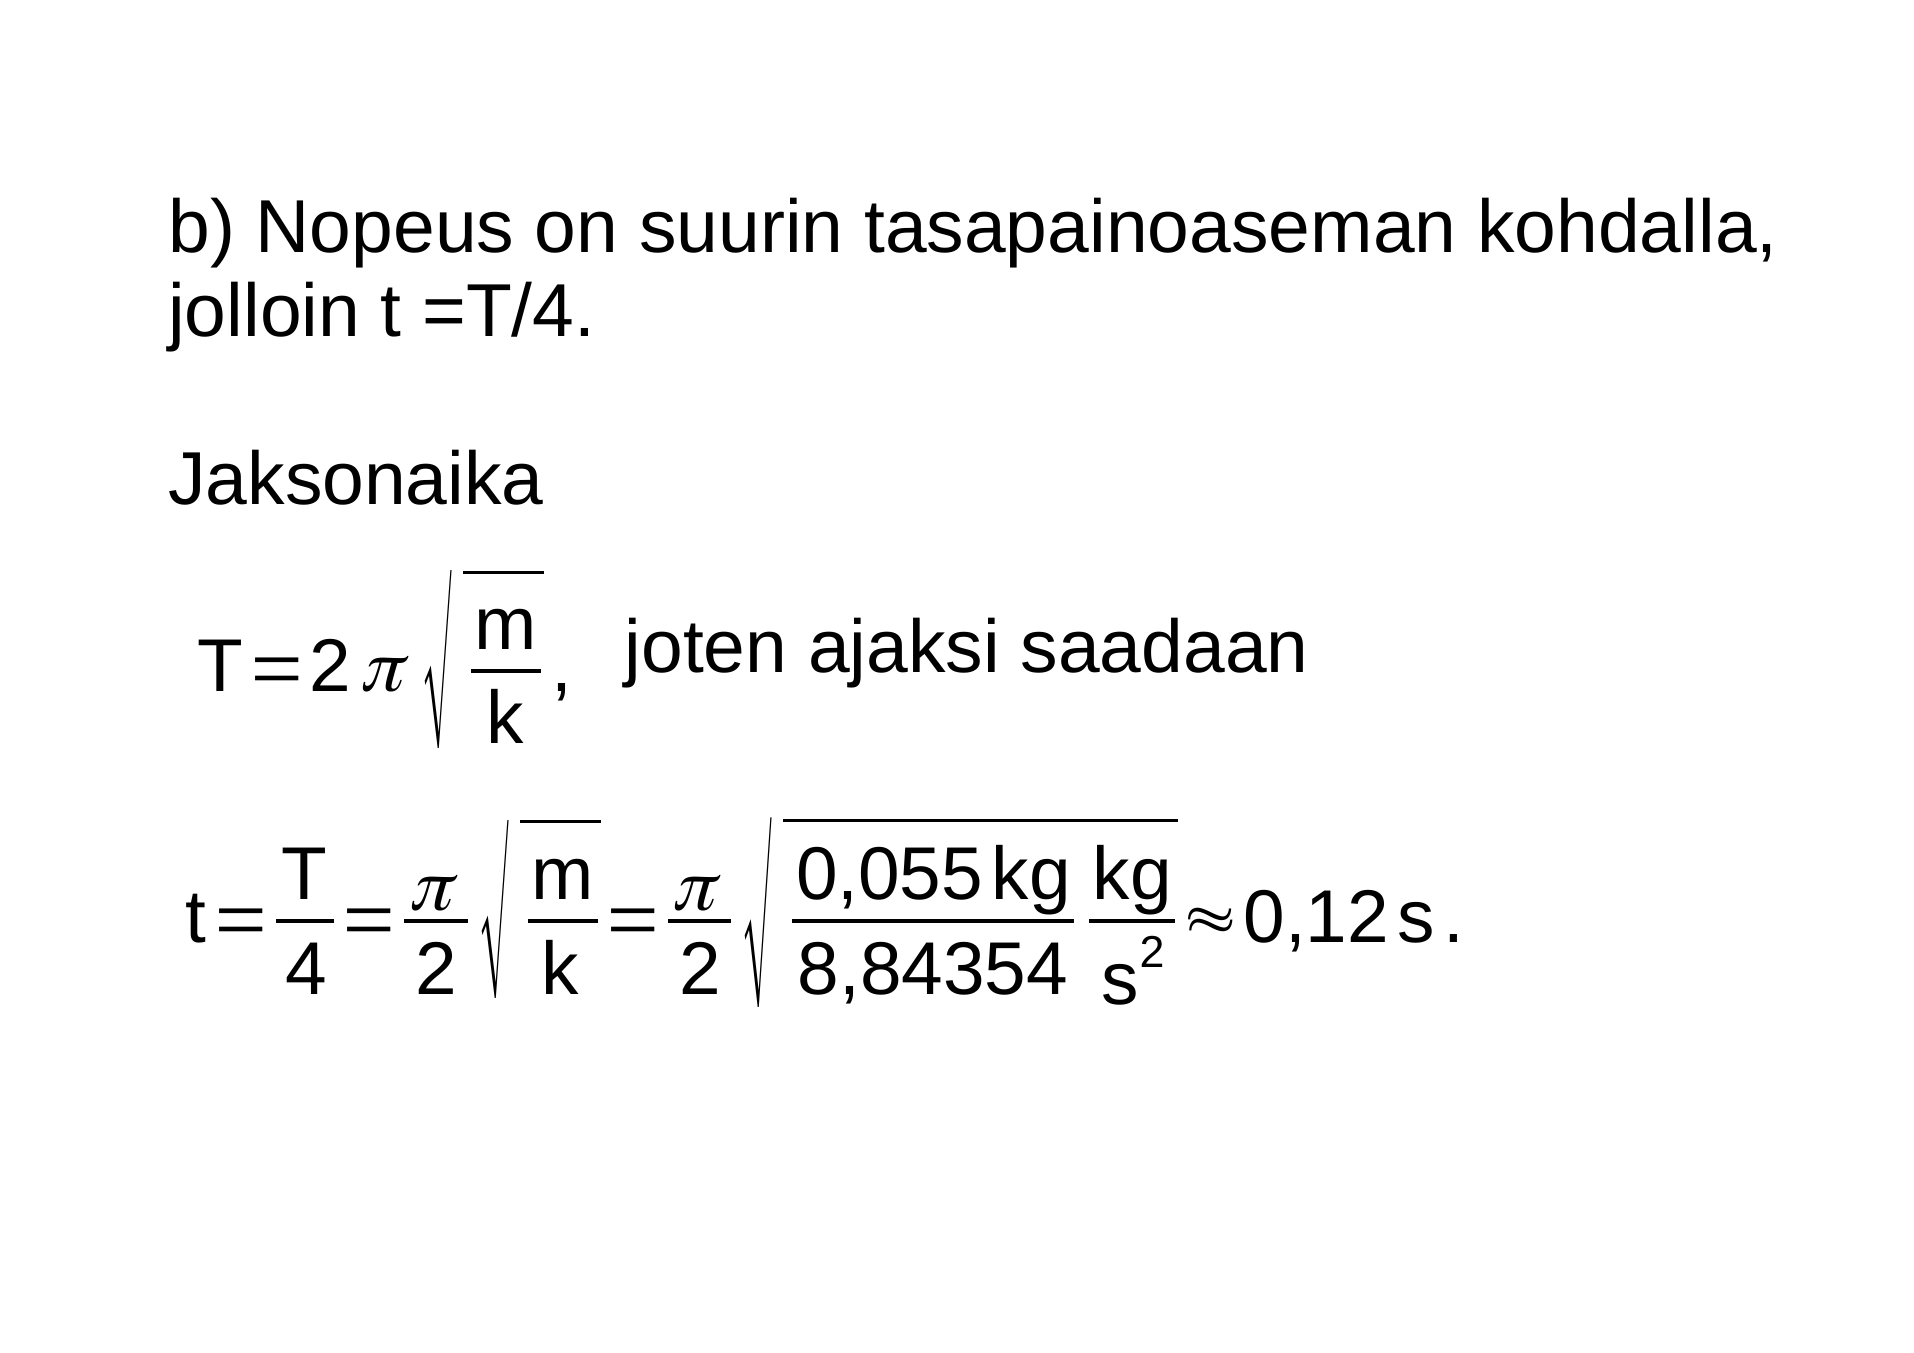

b) Nopeus on suurin tasapainoaseman kohdalla,
jolloin t =T/4.
Jaksonaika
 joten ajaksi saadaan